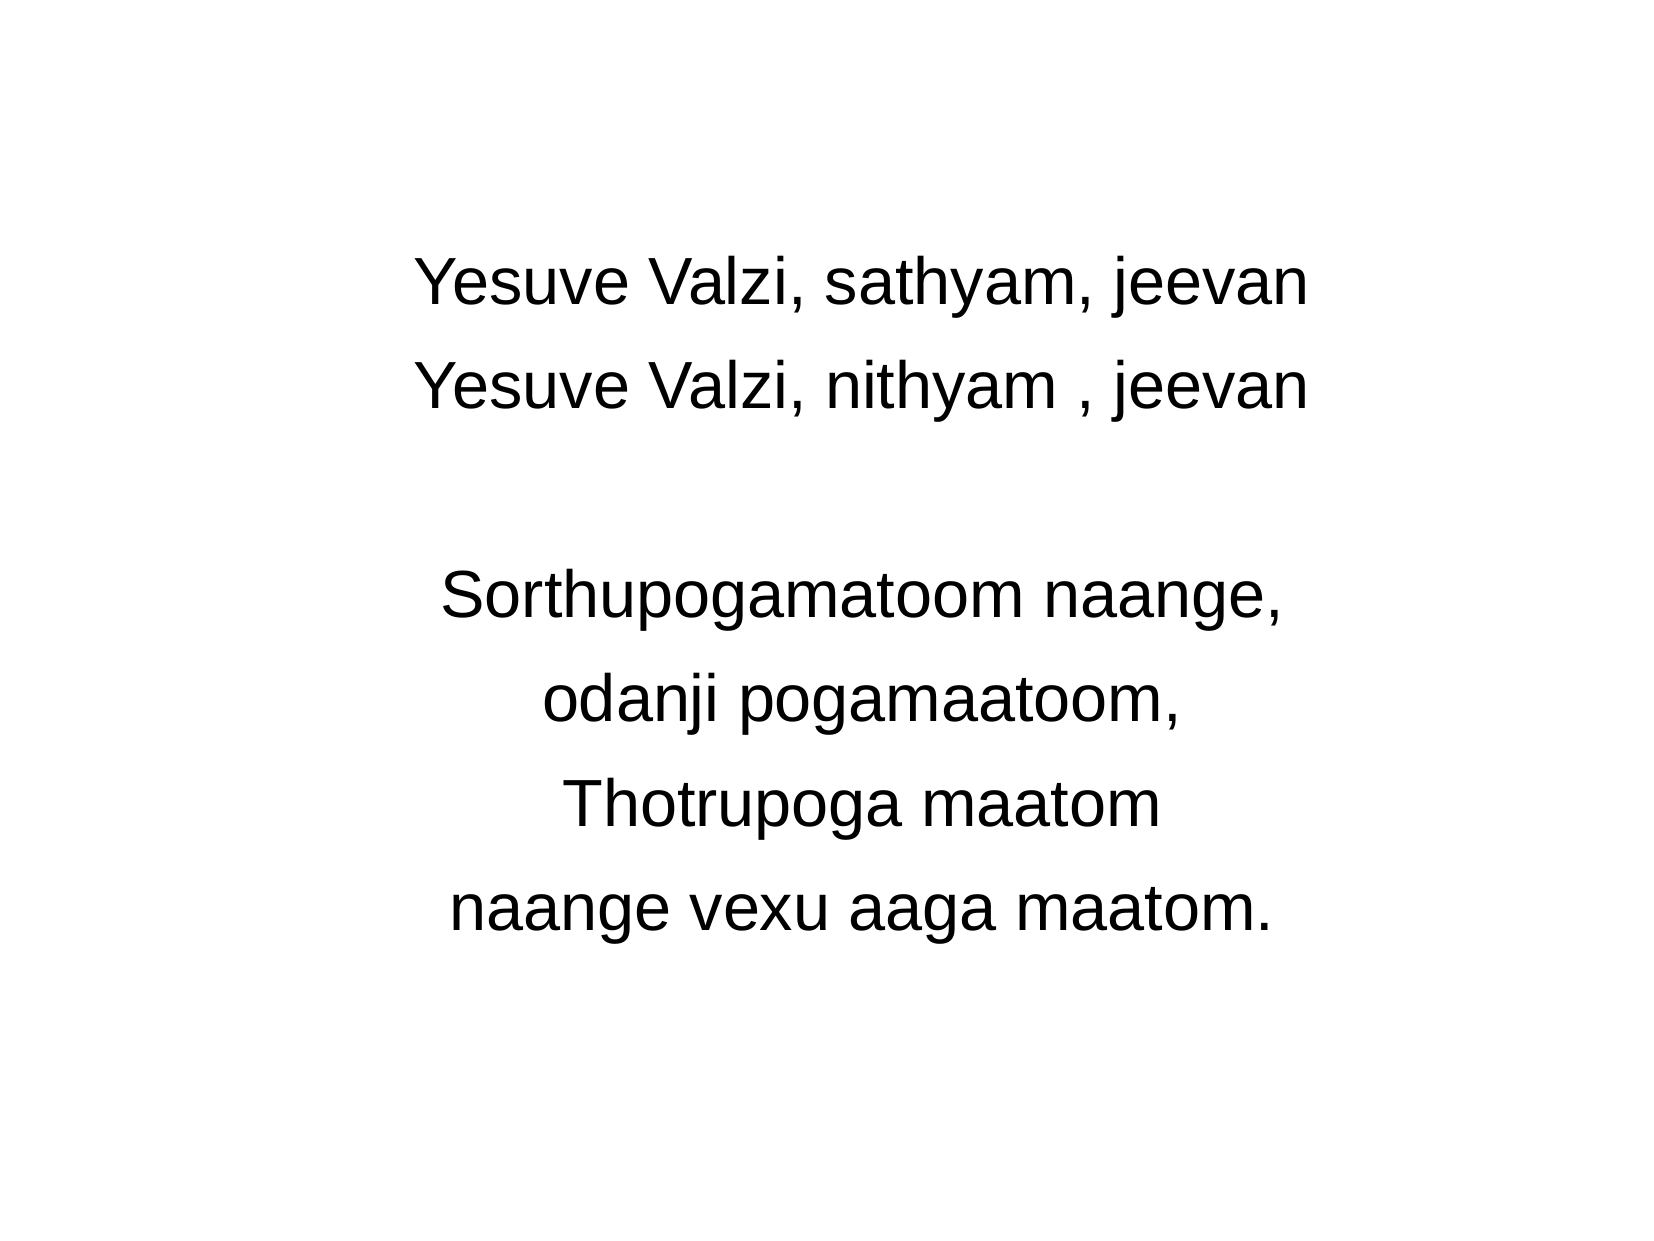

# Yesuve Valzi, sathyam, jeevan
Yesuve Valzi, nithyam , jeevan
Sorthupogamatoom naange,
odanji pogamaatoom,
Thotrupoga maatom
naange vexu aaga maatom.